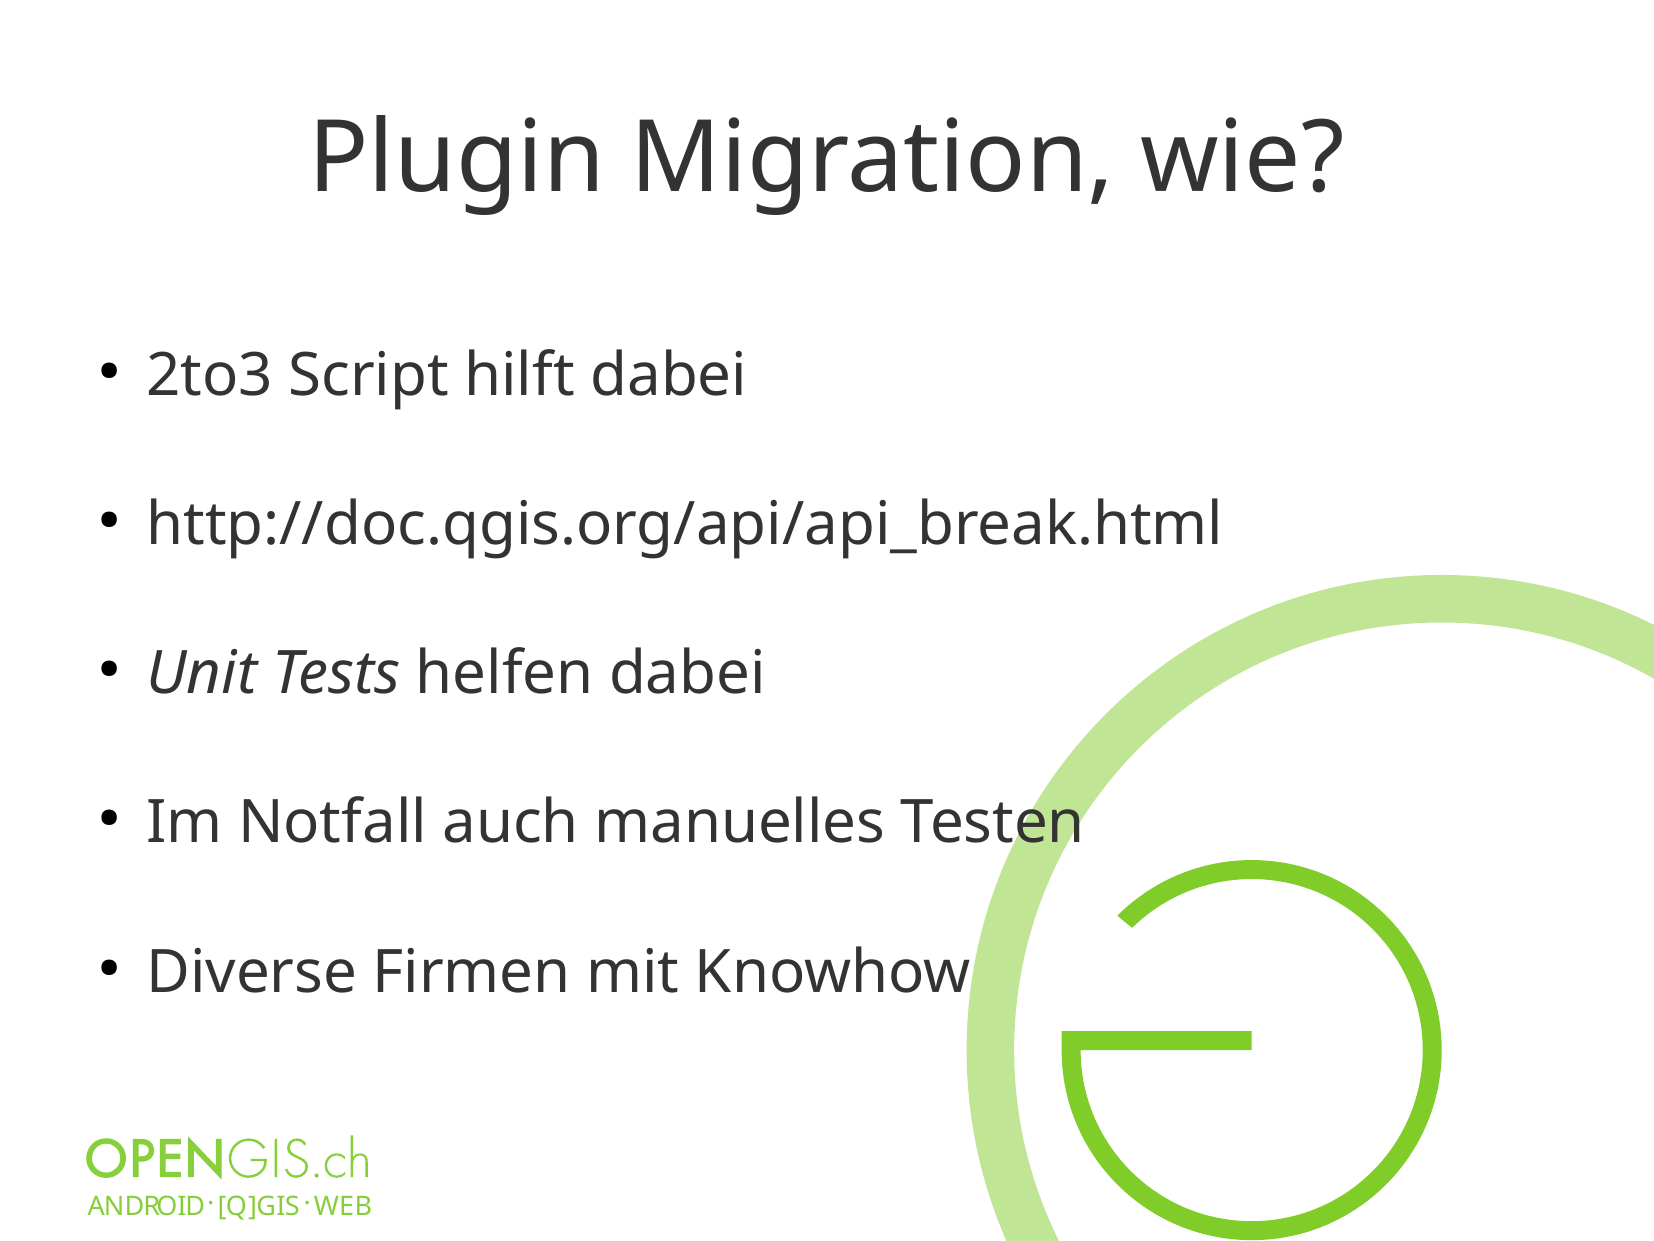

# Plugin Migration, wie?
2to3 Script hilft dabei
http://doc.qgis.org/api/api_break.html
Unit Tests helfen dabei
Im Notfall auch manuelles Testen
Diverse Firmen mit Knowhow